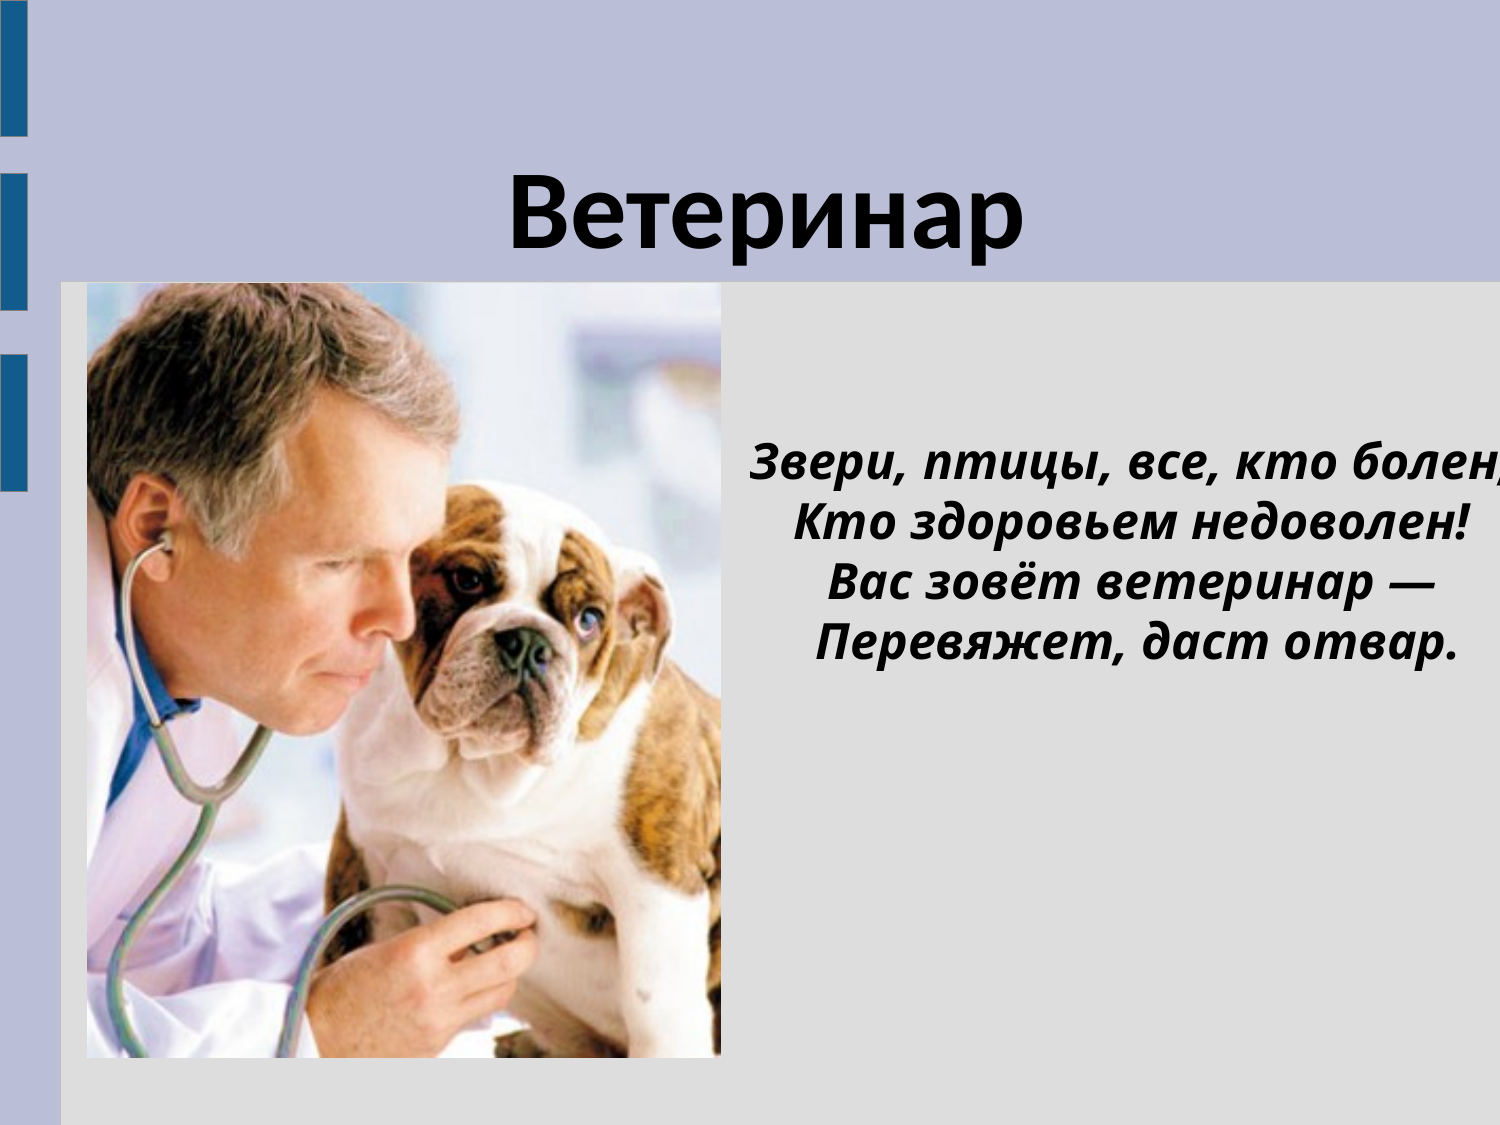

Ветеринар
# Звери, птицы, все, кто болен, Кто здоровьем недоволен! Вас зовёт ветеринар — Перевяжет, даст отвар.